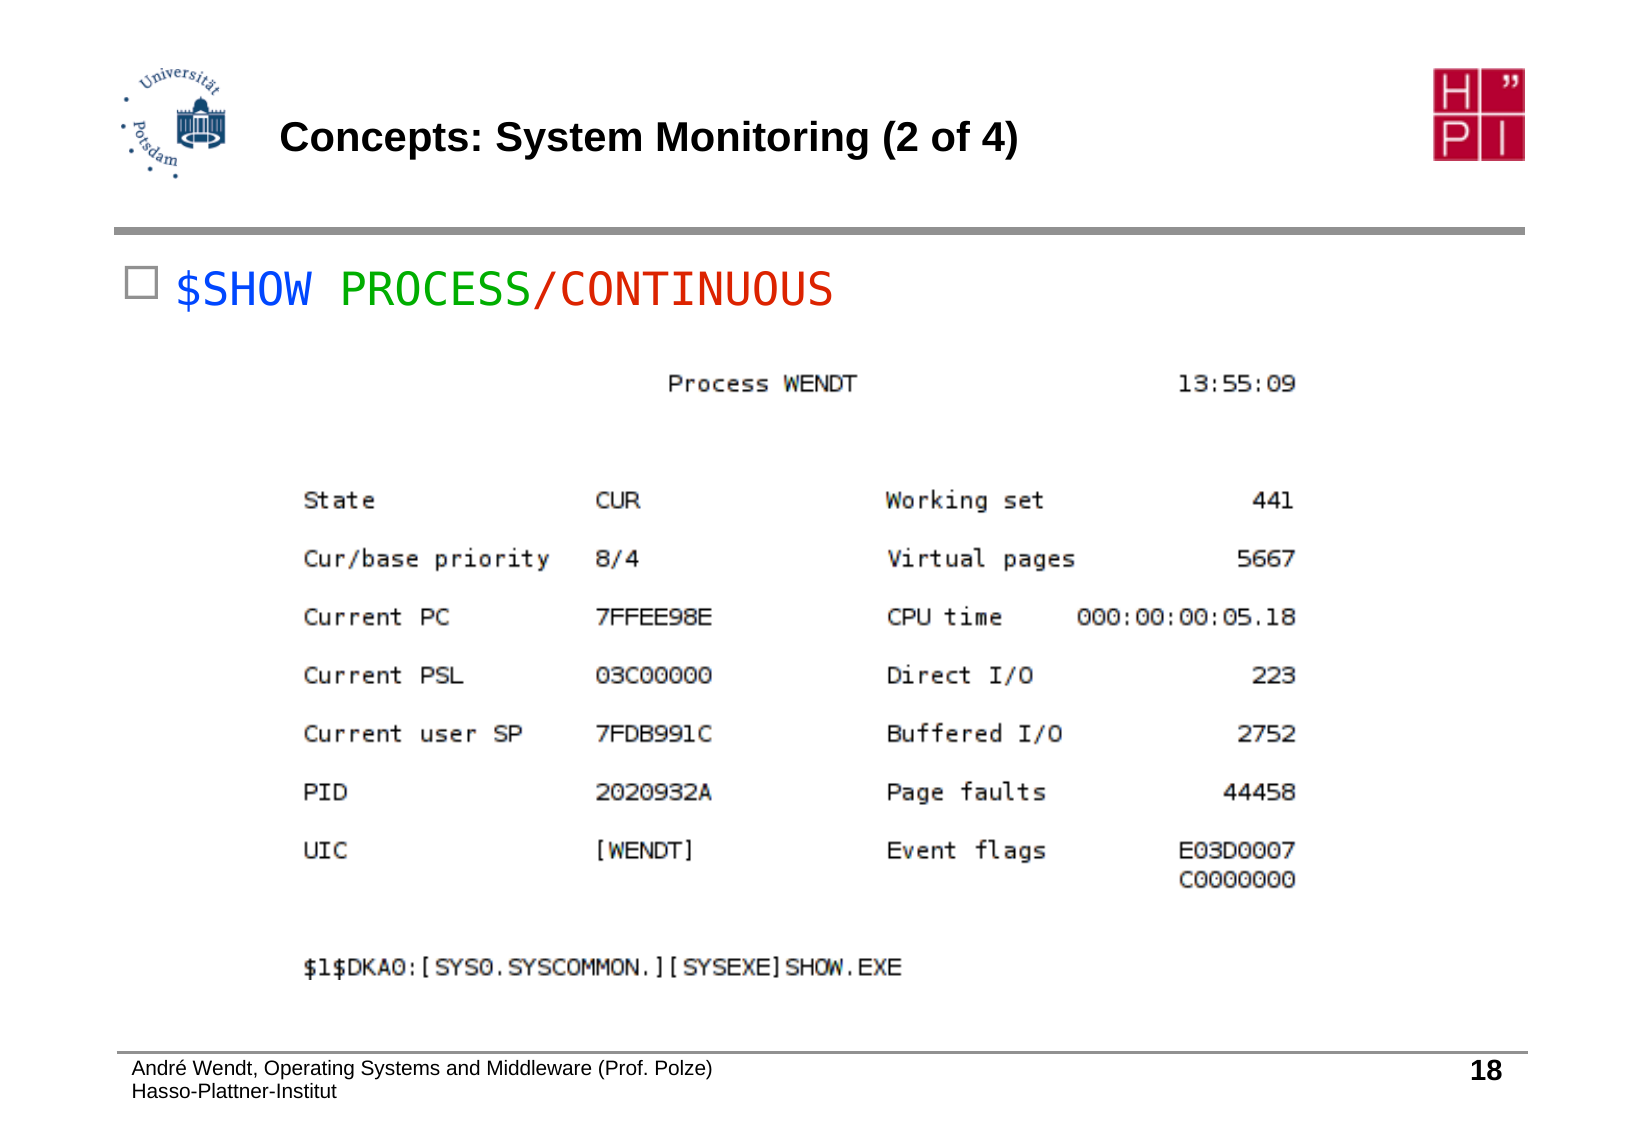

# Concepts: System Monitoring (2 of 4)
$SHOW PROCESS/CONTINUOUS